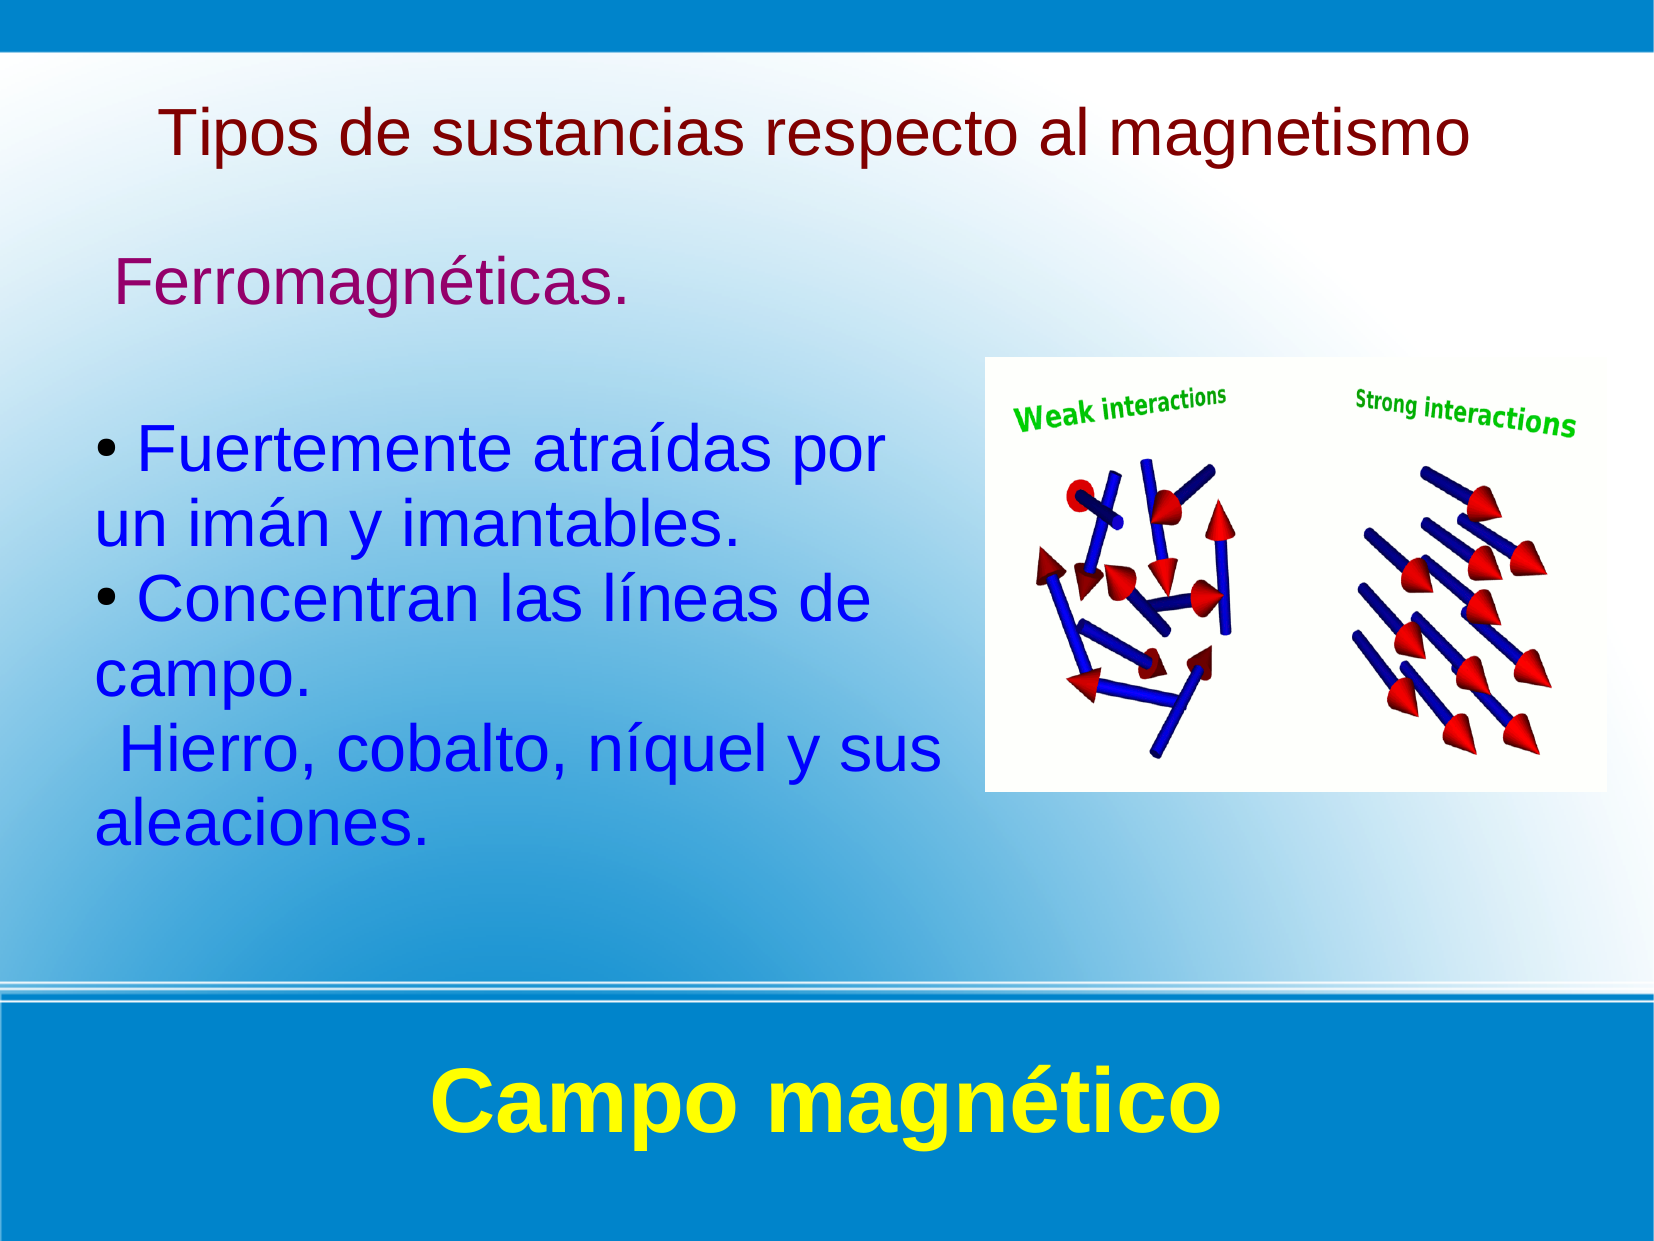

Tipos de sustancias respecto al magnetismo
 Ferromagnéticas.
 Fuertemente atraídas por un imán y imantables.
 Concentran las líneas de campo.
Hierro, cobalto, níquel y sus aleaciones.
# Campo magnético